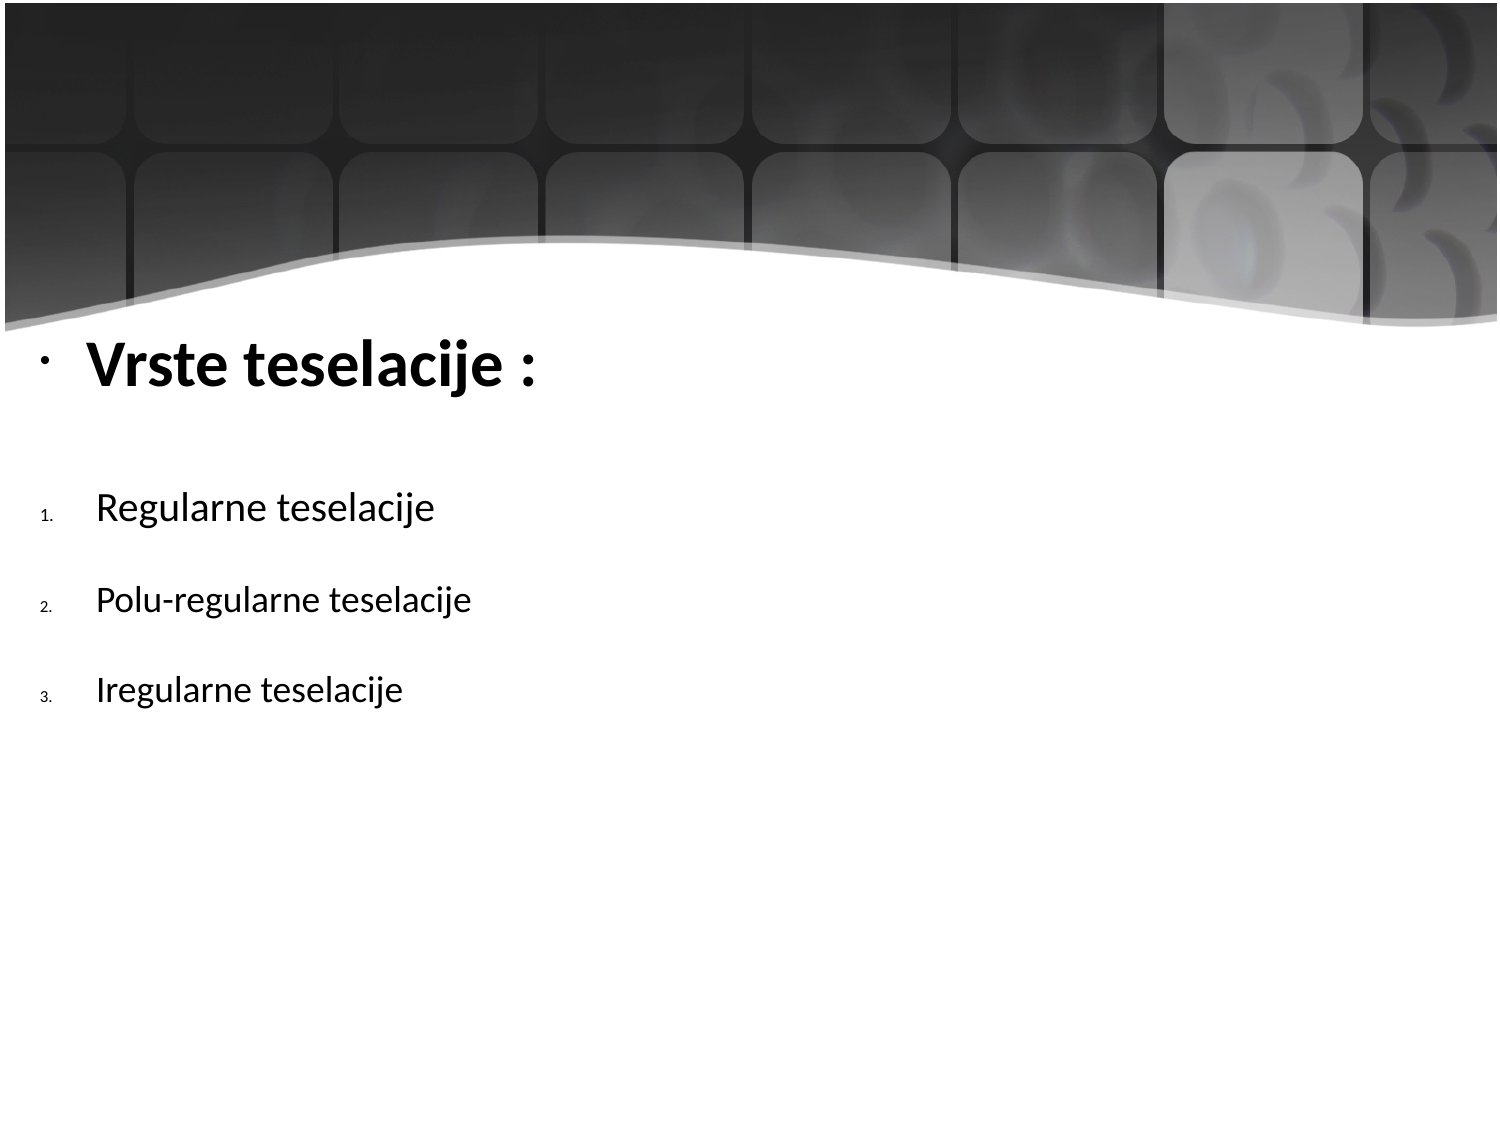

Vrste teselacije :
Regularne teselacije
Polu-regularne teselacije
Iregularne teselacije